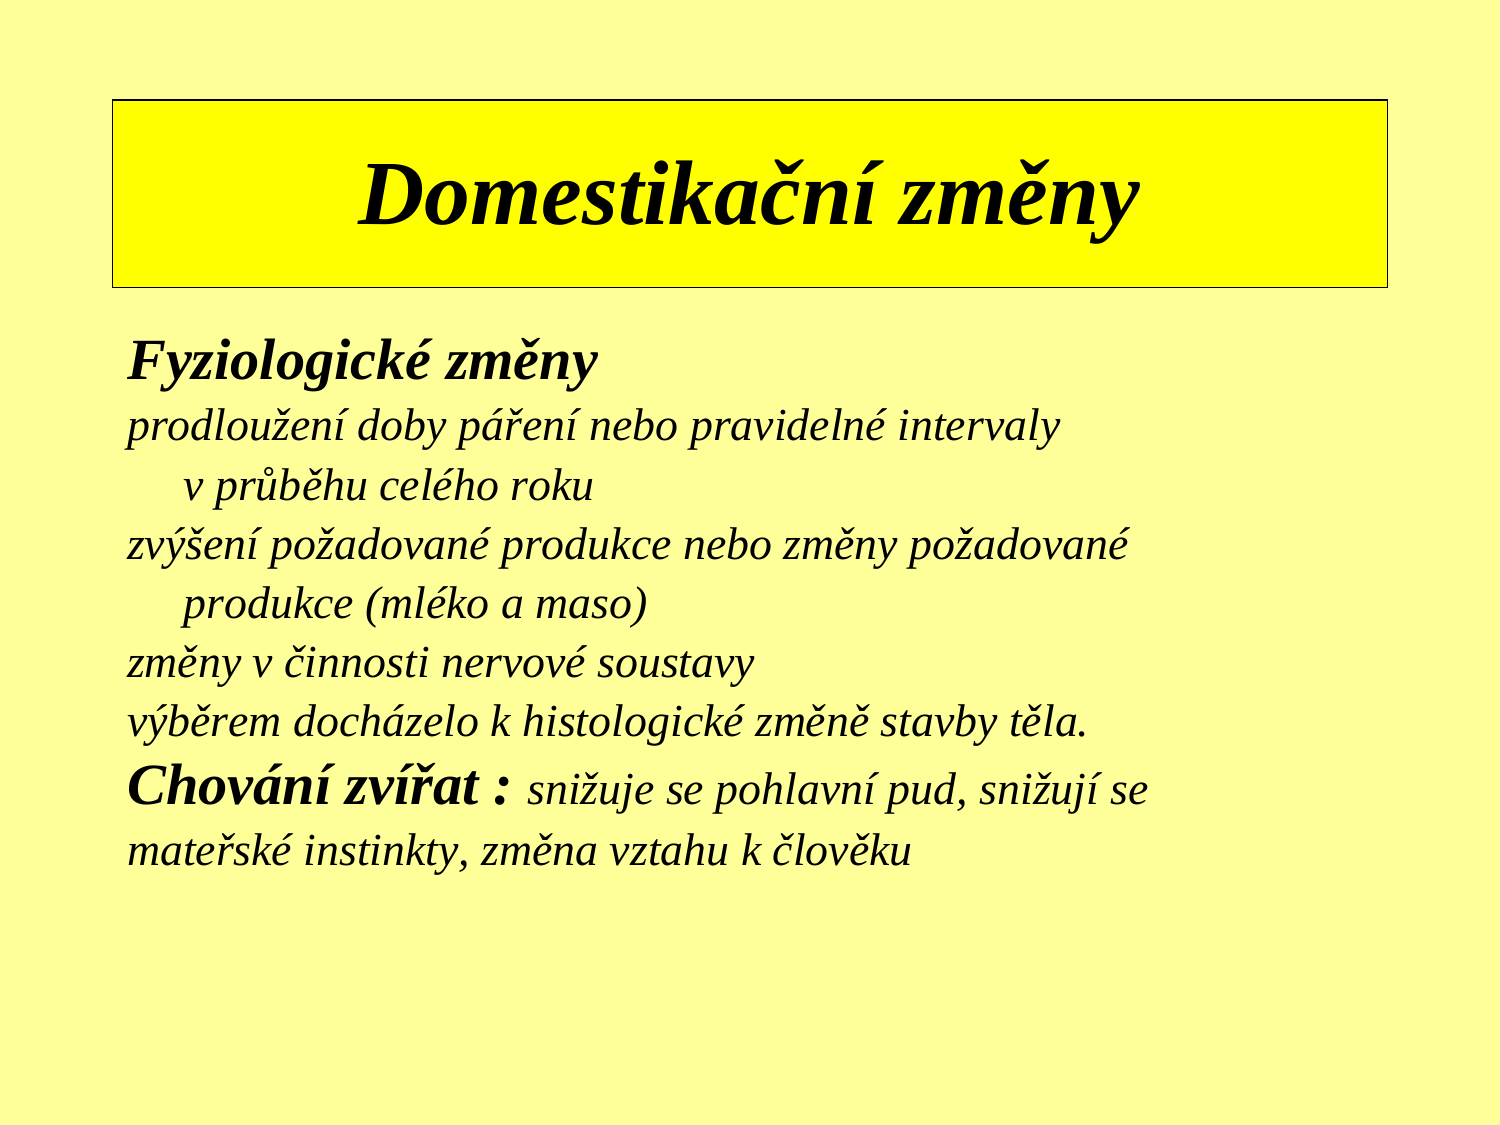

Domestikační změny
# Fyziologické změny
prodloužení doby páření nebo pravidelné intervaly
	v průběhu celého roku
zvýšení požadované produkce nebo změny požadované
	produkce (mléko a maso)
změny v činnosti nervové soustavy
výběrem docházelo k histologické změně stavby těla.
Chování zvířat : snižuje se pohlavní pud, snižují se
mateřské instinkty, změna vztahu k člověku